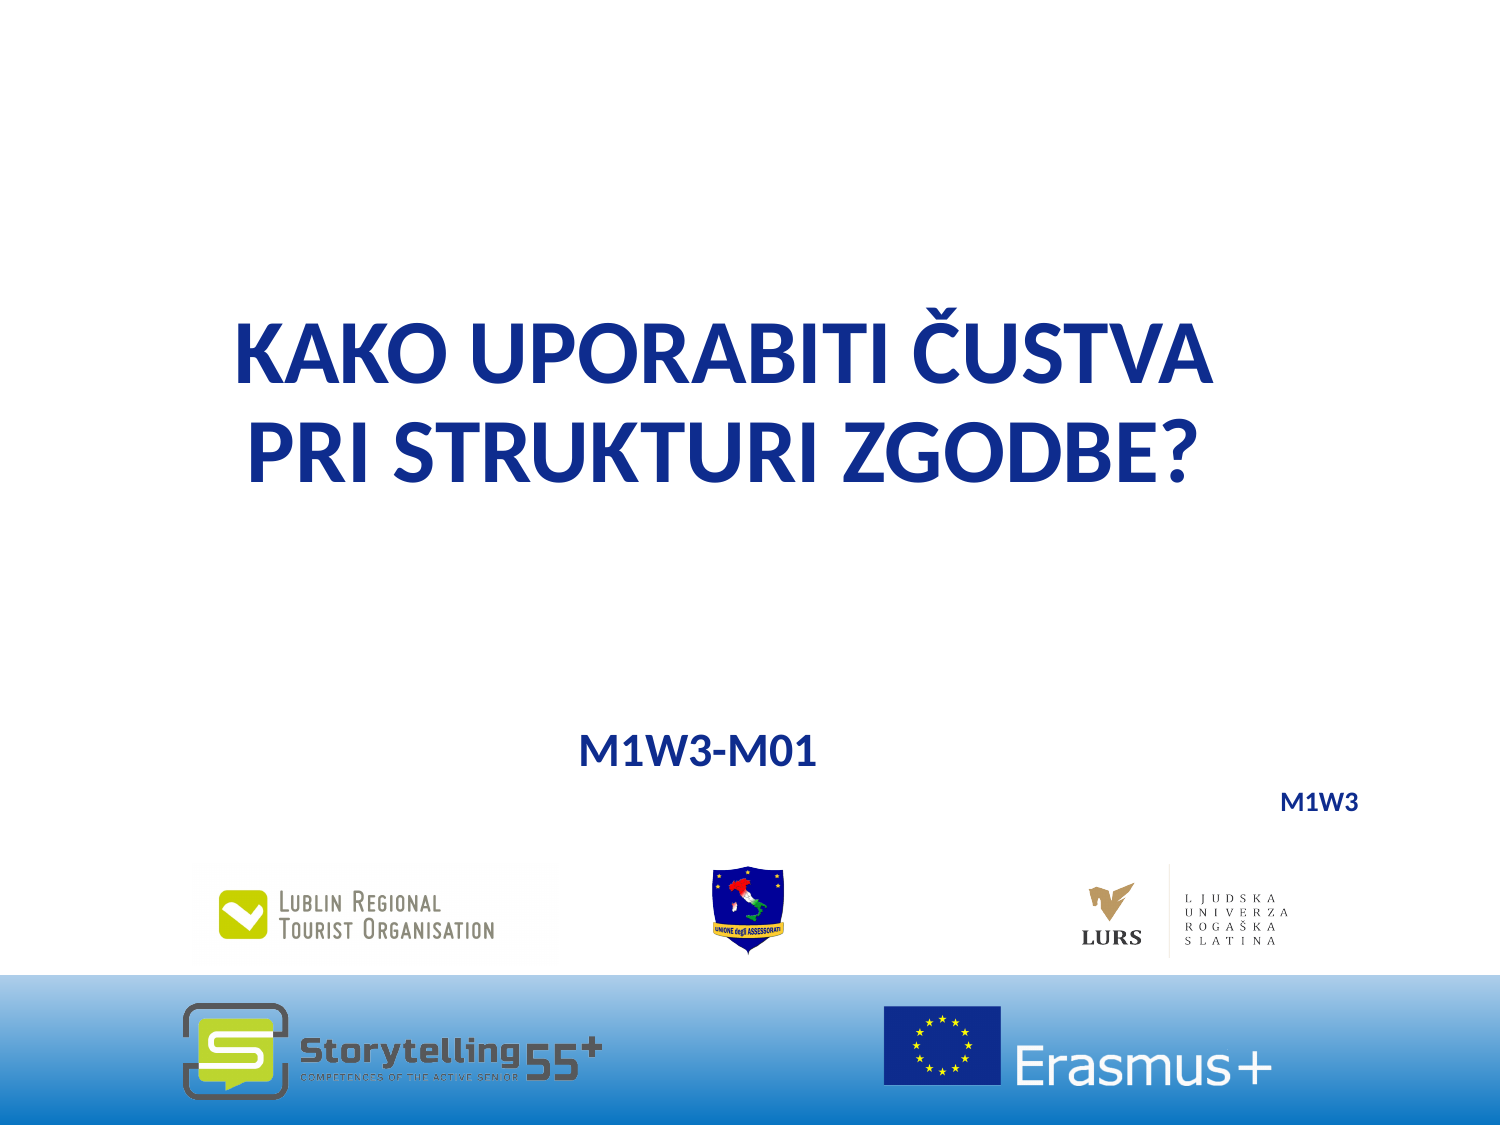

# KAKO UPORABITI ČUSTVA PRI STRUKTURI ZGODBE?
M1W3-M01
M1W3